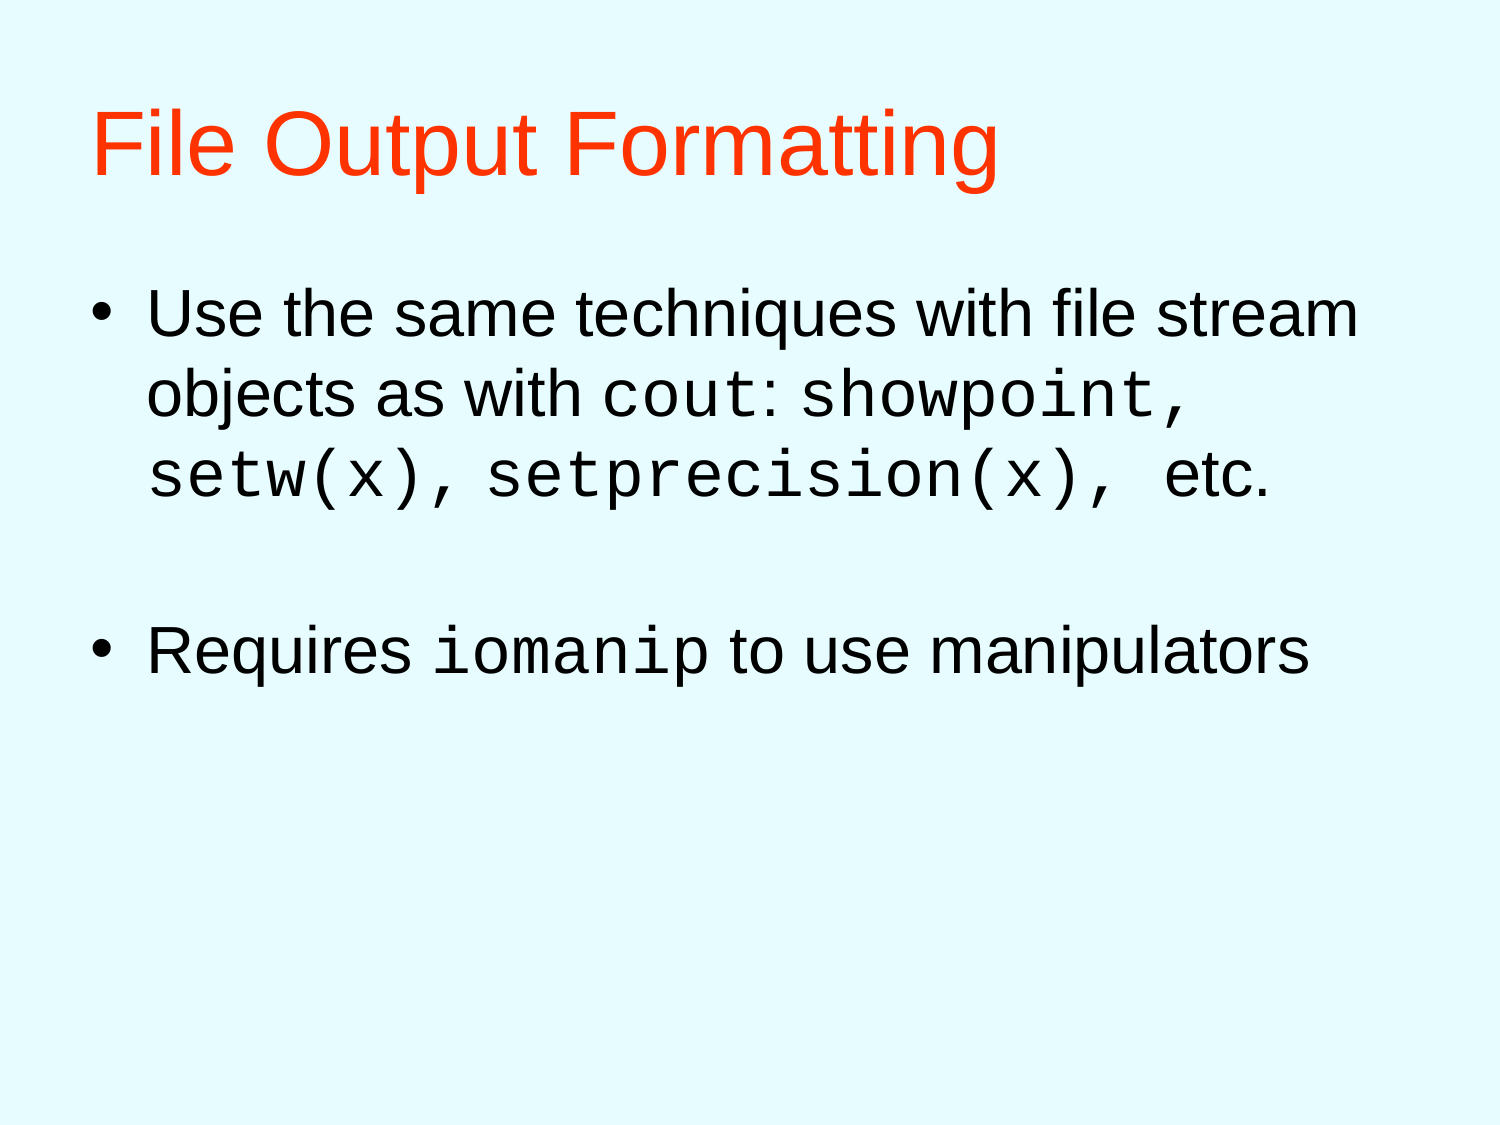

# File Output Formatting
Use the same techniques with file stream objects as with cout: showpoint, setw(x), setprecision(x), etc.
Requires iomanip to use manipulators